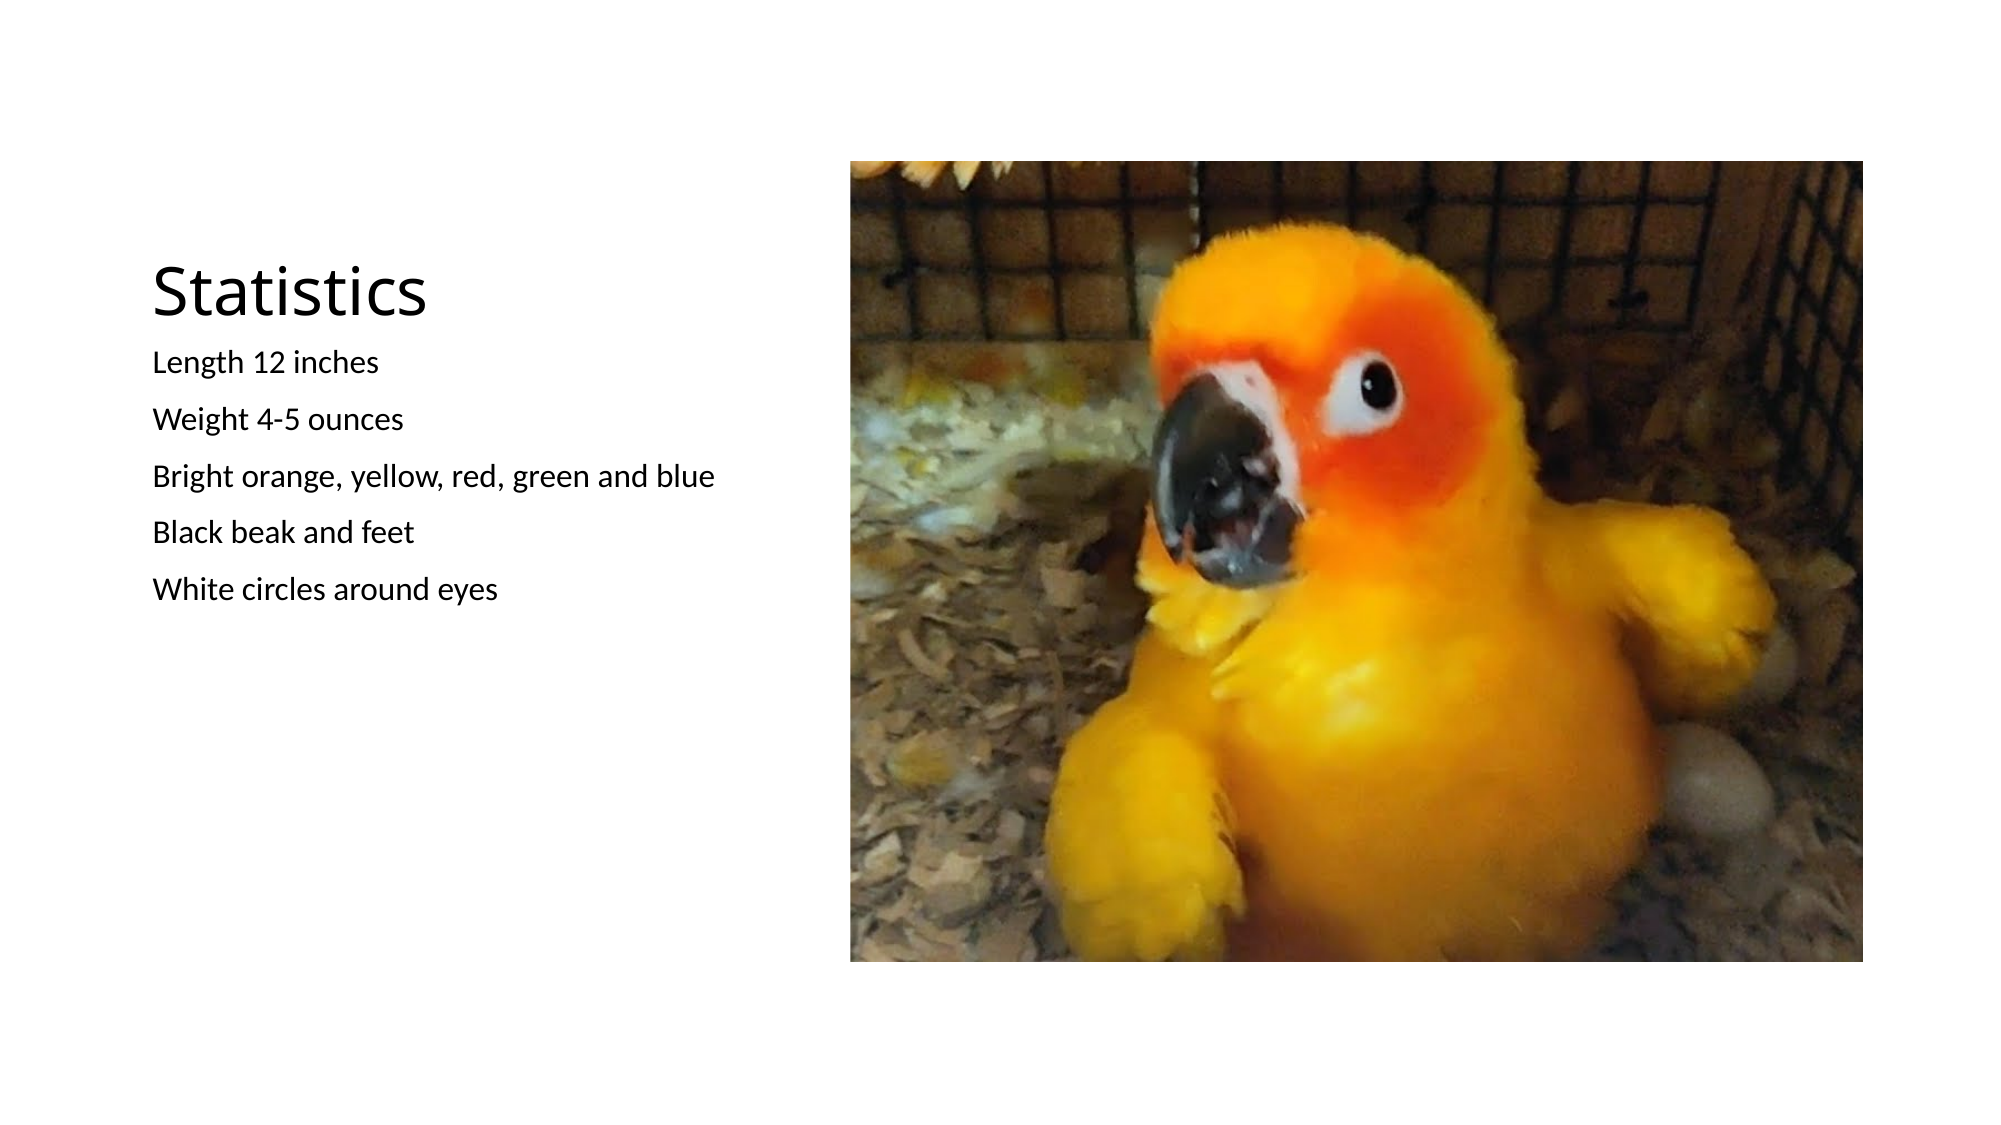

# Statistics
Length 12 inches
Weight 4-5 ounces
Bright orange, yellow, red, green and blue
Black beak and feet
White circles around eyes